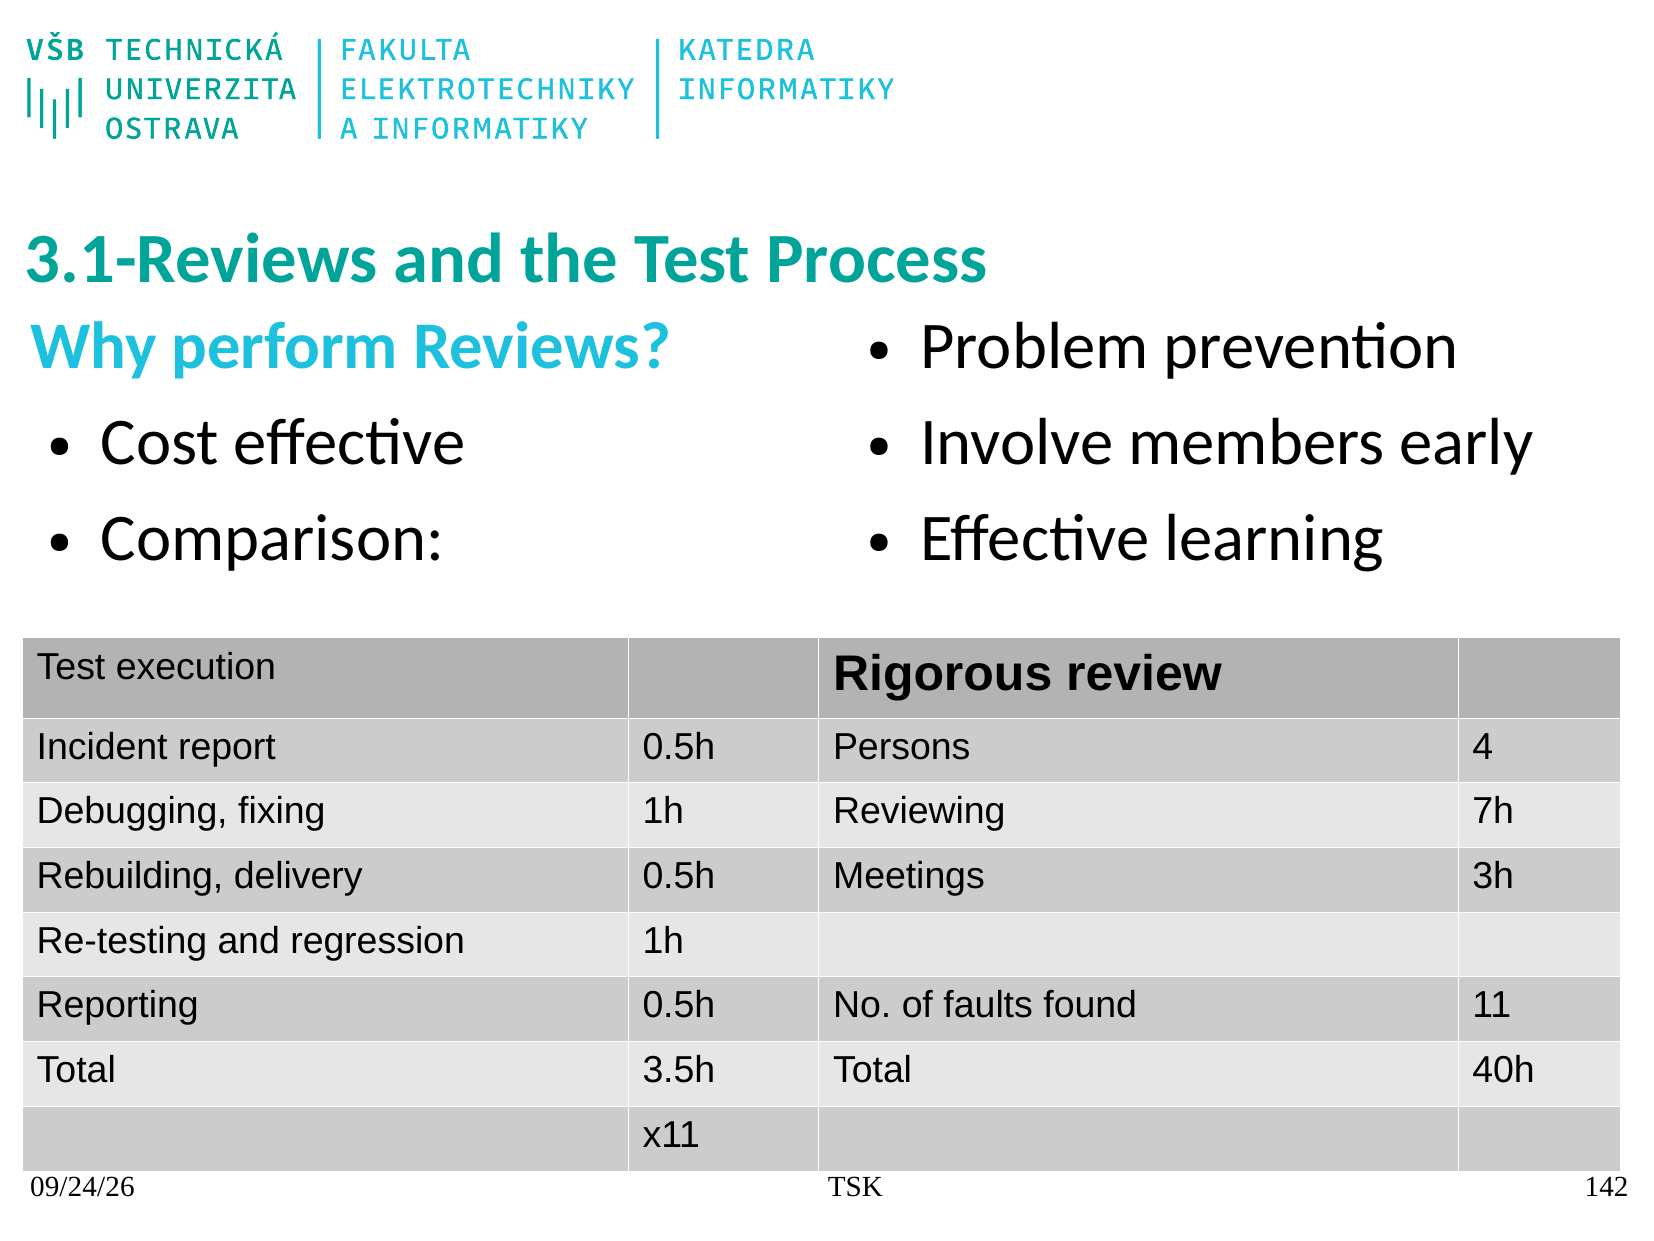

# 3.1-Reviews and the Test Process
Why perform Reviews?
Cost effective
Comparison:
Problem prevention
Involve members early
Effective learning
| Test execution | | Rigorous review | |
| --- | --- | --- | --- |
| Incident report | 0.5h | Persons | 4 |
| Debugging, fixing | 1h | Reviewing | 7h |
| Rebuilding, delivery | 0.5h | Meetings | 3h |
| Re-testing and regression | 1h | | |
| Reporting | 0.5h | No. of faults found | 11 |
| Total | 3.5h | Total | 40h |
| | x11 | | |
TSK
142